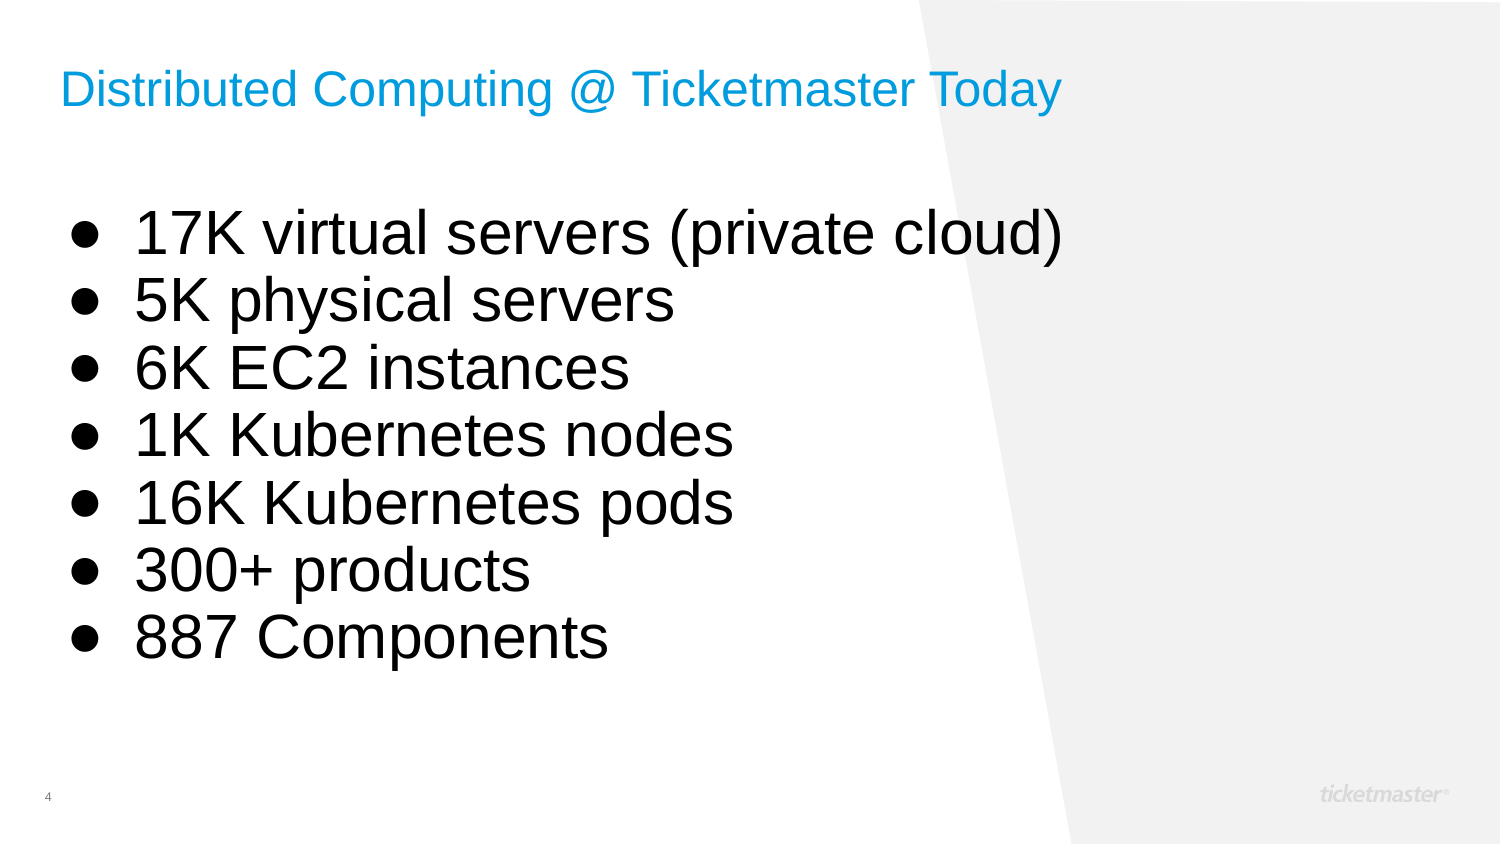

# Distributed Computing @ Ticketmaster Today
17K virtual servers (private cloud)
5K physical servers
6K EC2 instances
1K Kubernetes nodes
16K Kubernetes pods
300+ products
887 Components